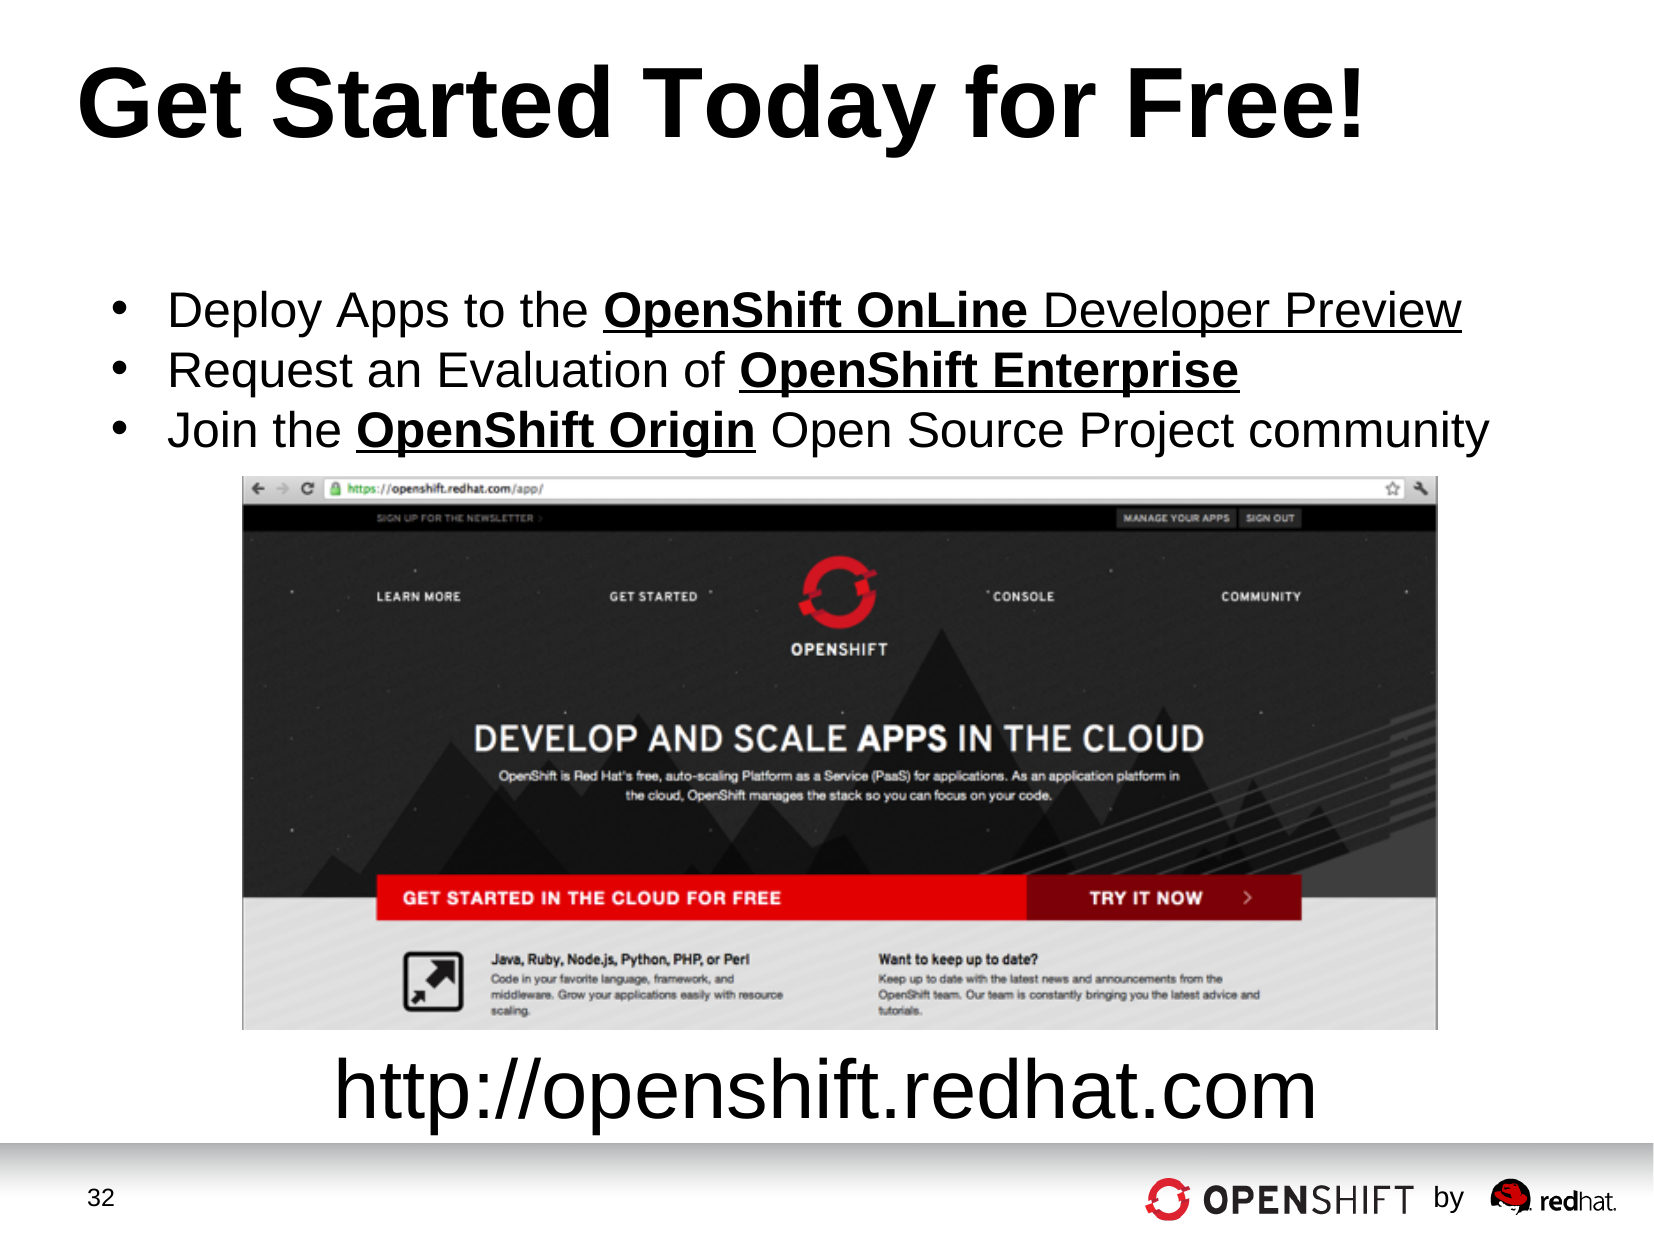

# Get Started Today for Free!
Deploy Apps to the OpenShift OnLine Developer Preview
Request an Evaluation of OpenShift Enterprise
Join the OpenShift Origin Open Source Project community
http://openshift.redhat.com